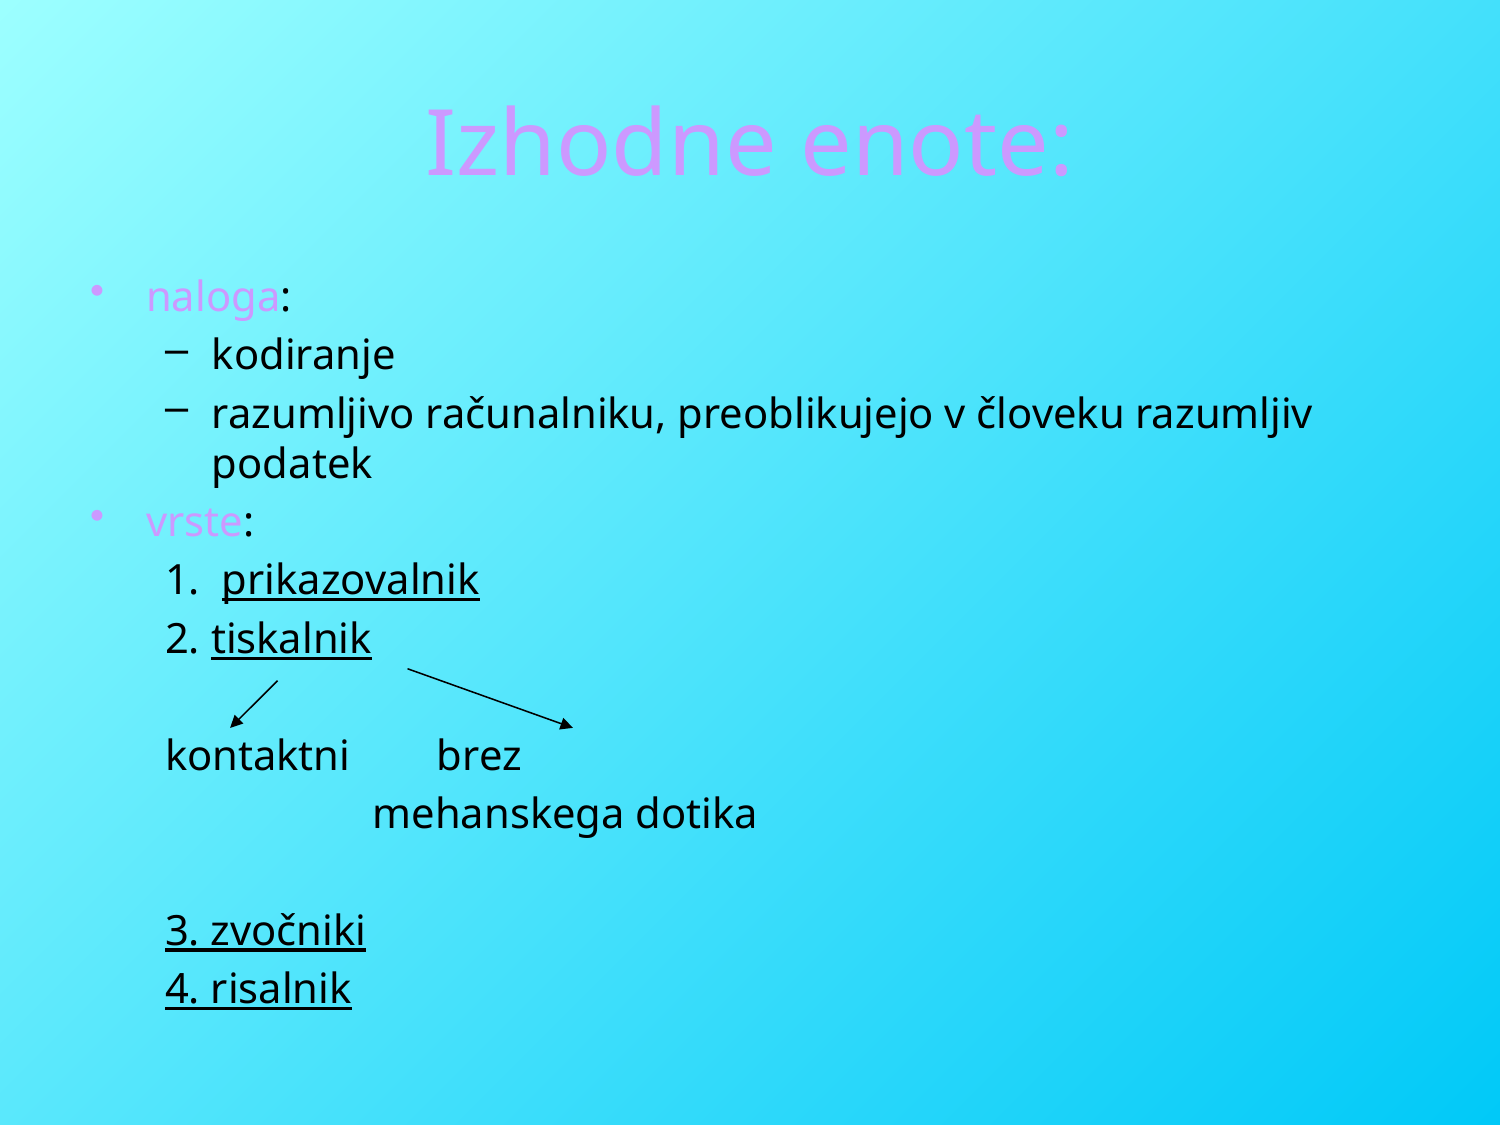

# Izhodne enote:
naloga:
kodiranje
razumljivo računalniku, preoblikujejo v človeku razumljiv podatek
vrste:
1. prikazovalnik
2. tiskalnik
kontaktni		brez
			 mehanskega dotika
3. zvočniki
4. risalnik